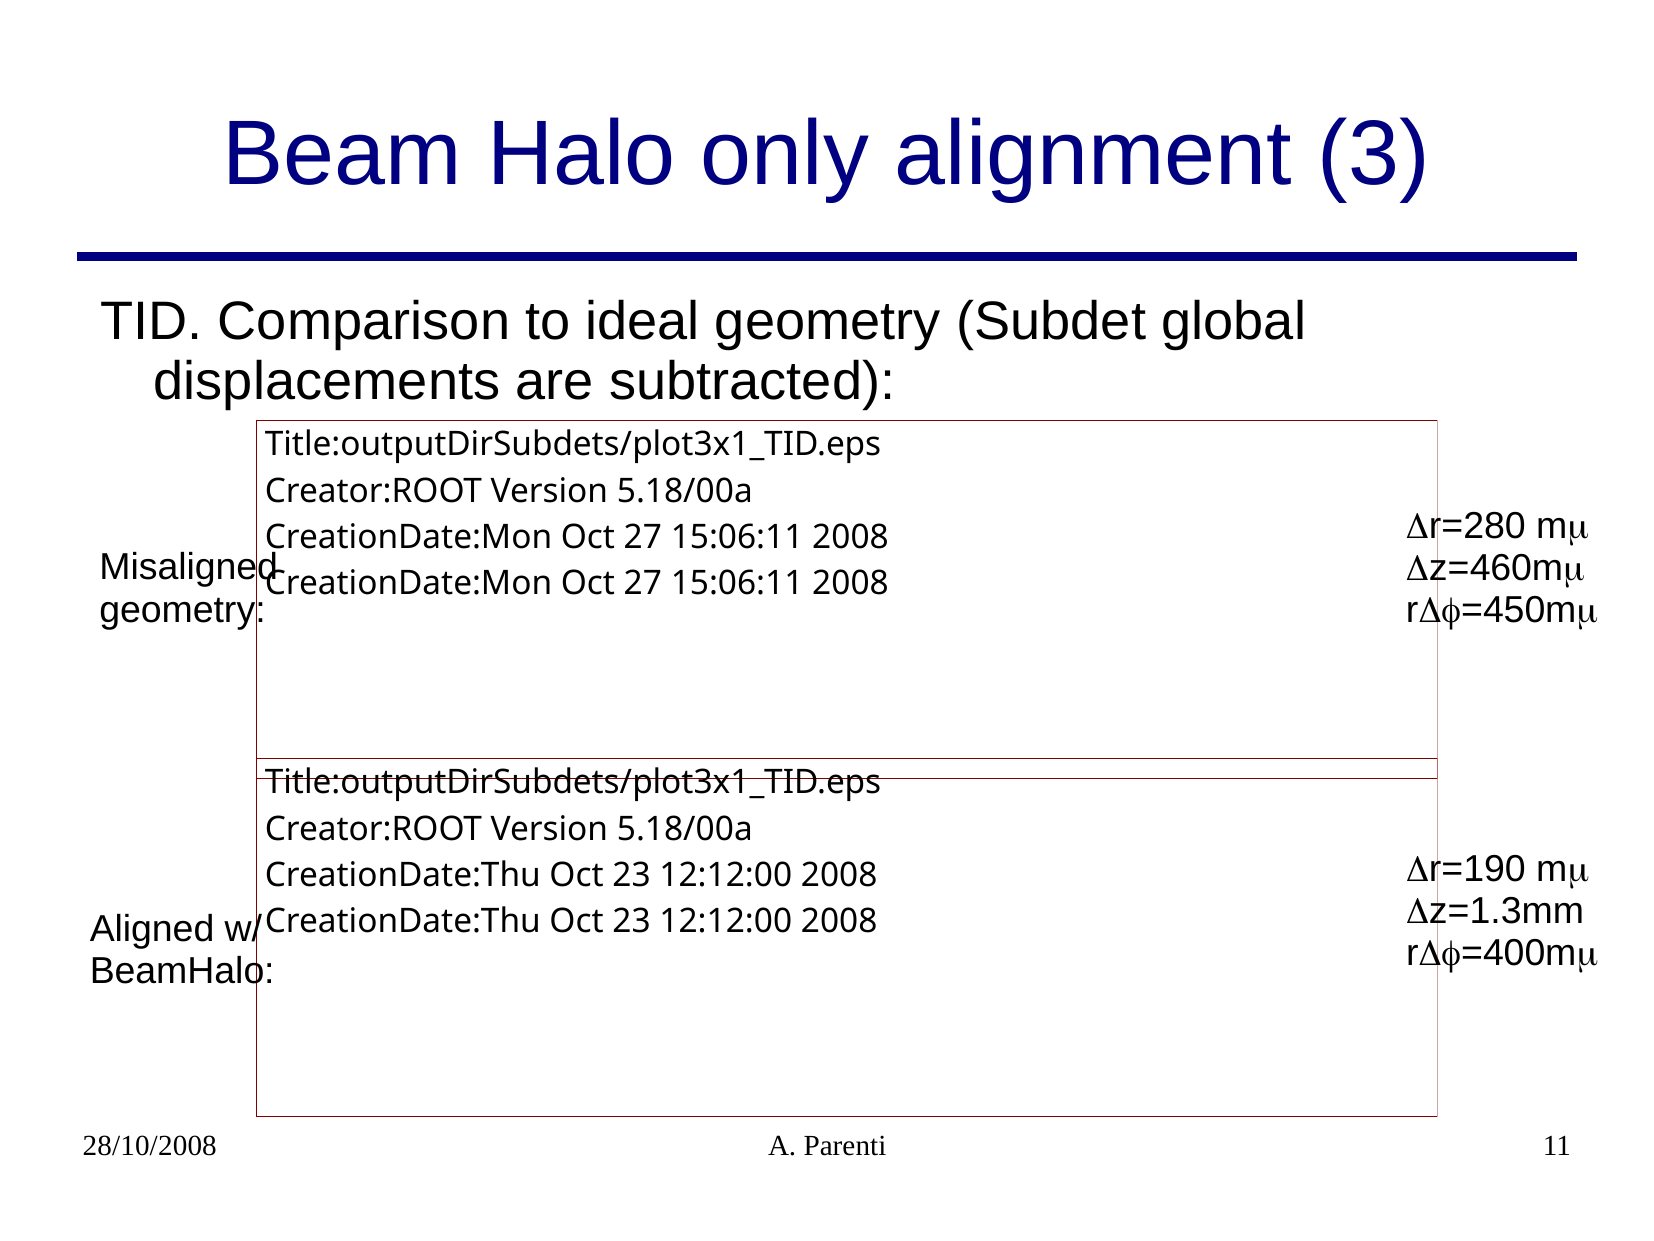

# Beam Halo only alignment (3)
TID. Comparison to ideal geometry (Subdet global displacements are subtracted):
Dr=280 mm
Dz=460mm
rDf=450mm
Misaligned
geometry:
Dr=190 mm
Dz=1.3mm
rDf=400mm
Aligned w/
BeamHalo:
11